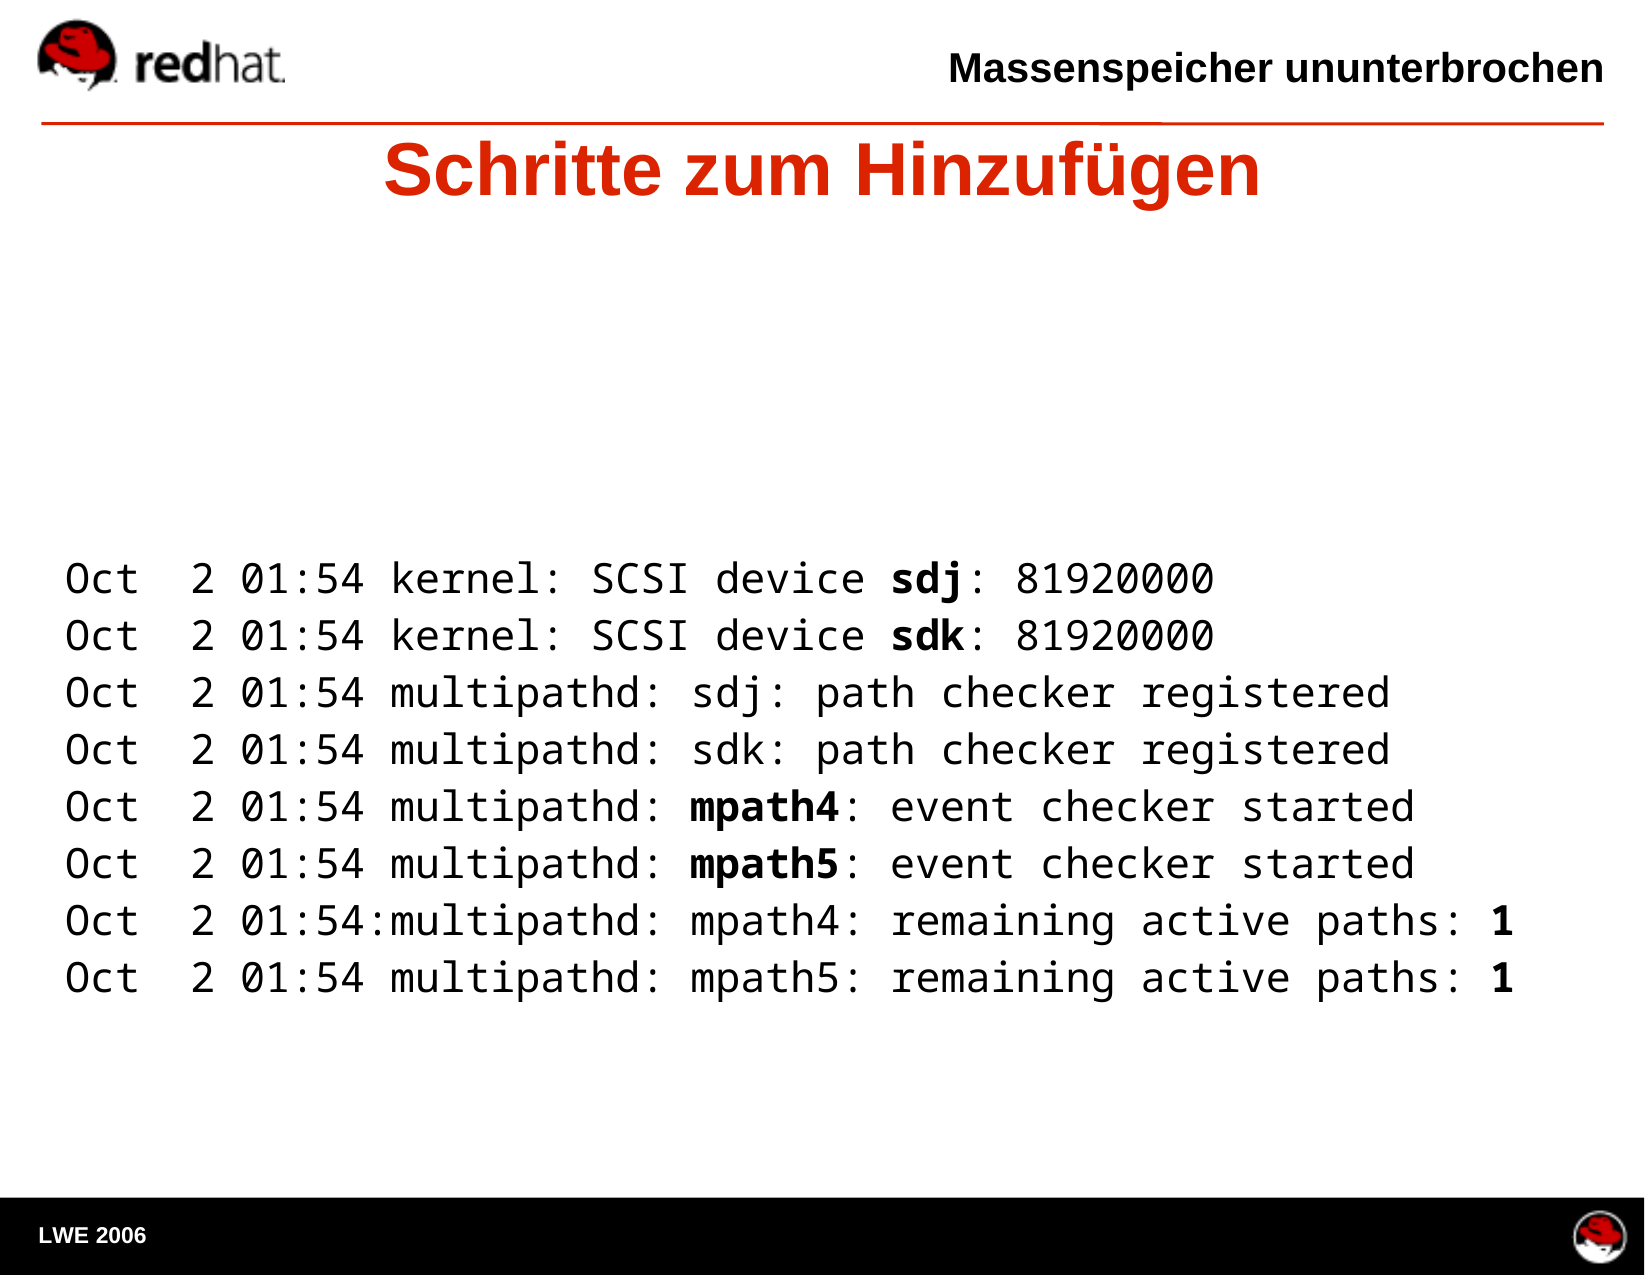

Massenspeicher ununterbrochen
Schritte zum Hinzufügen
Oct 2 01:54 kernel: SCSI device sdj: 81920000
Oct 2 01:54 kernel: SCSI device sdk: 81920000
Oct 2 01:54 multipathd: sdj: path checker registered
Oct 2 01:54 multipathd: sdk: path checker registered
Oct 2 01:54 multipathd: mpath4: event checker started
Oct 2 01:54 multipathd: mpath5: event checker started
Oct 2 01:54:multipathd: mpath4: remaining active paths: 1
Oct 2 01:54 multipathd: mpath5: remaining active paths: 1
LWE 2006